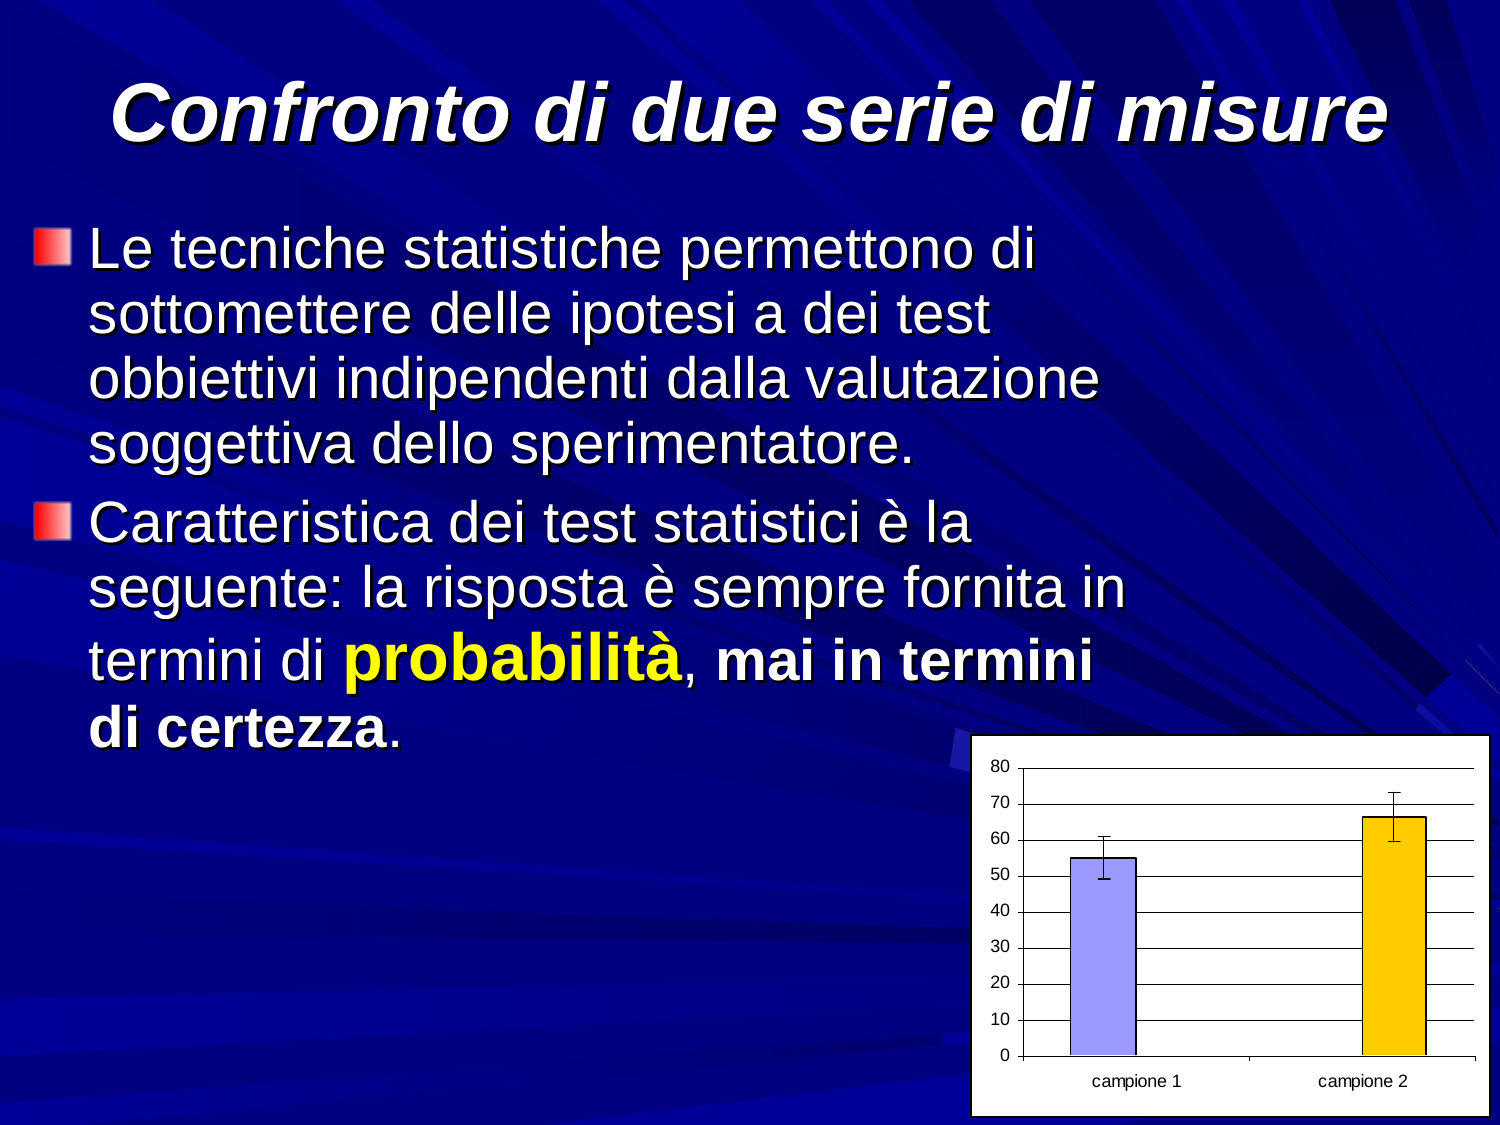

# Confronto di due serie di misure
Le tecniche statistiche permettono di sottomettere delle ipotesi a dei test obbiettivi indipendenti dalla valutazione soggettiva dello sperimentatore.
Caratteristica dei test statistici è la seguente: la risposta è sempre fornita in termini di probabilità, mai in termini di certezza.